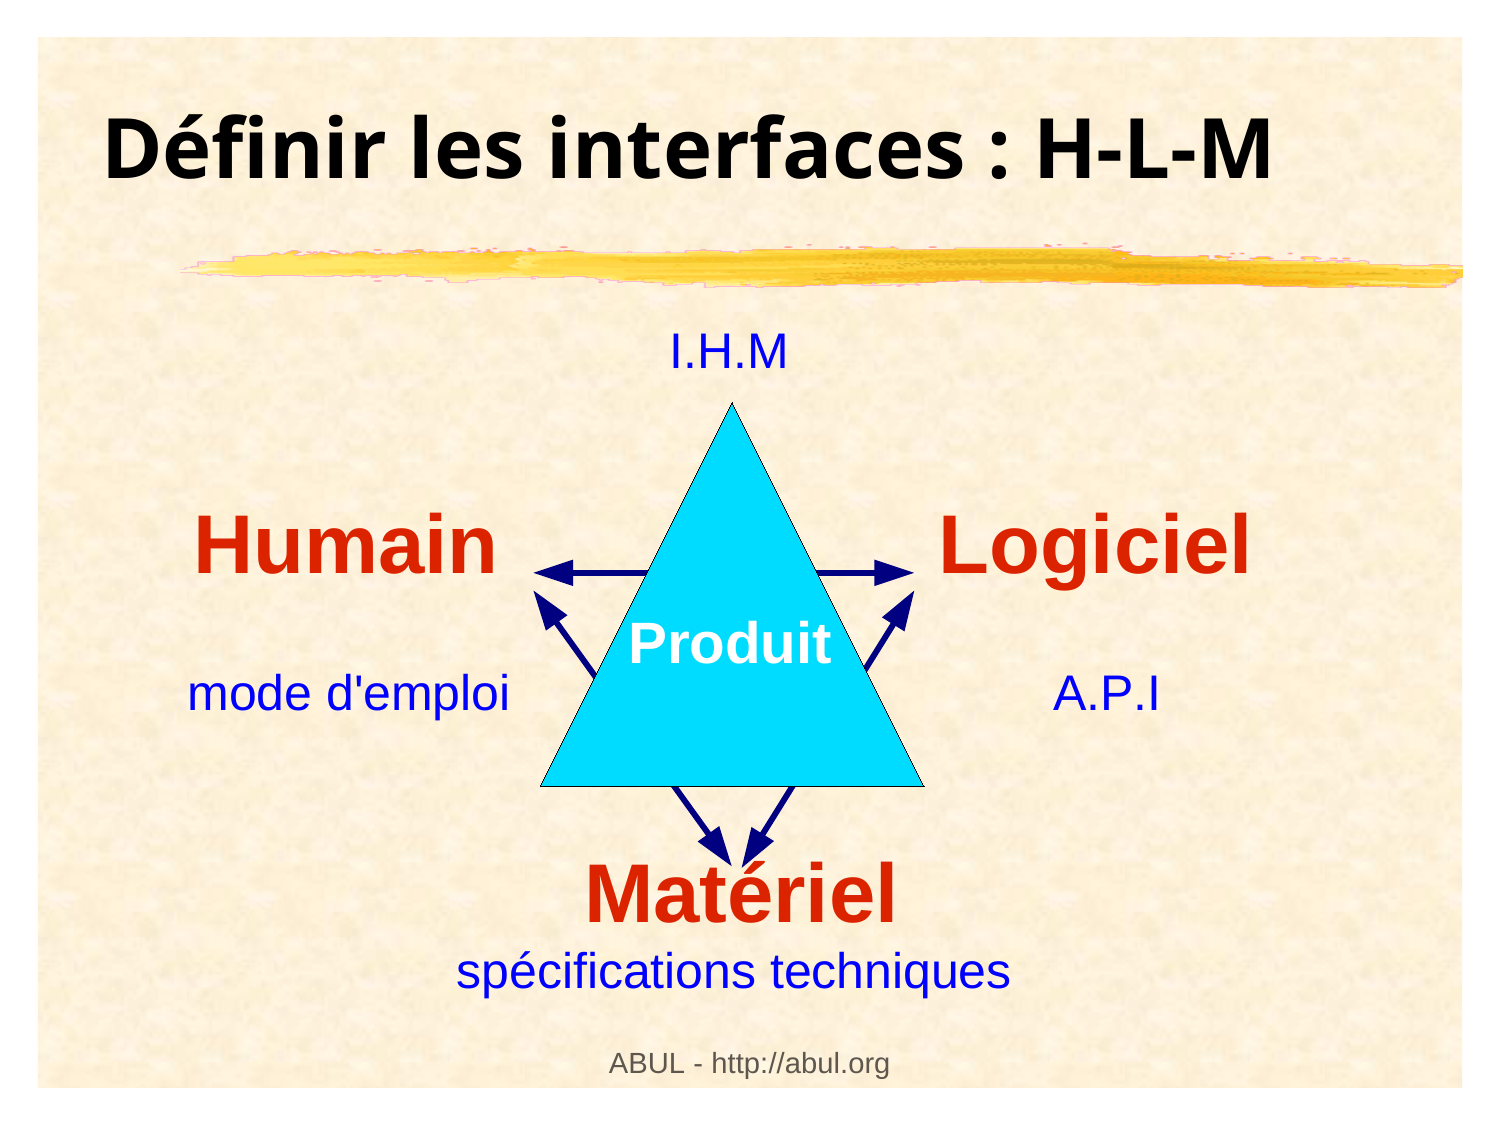

# Définir les interfaces : H-L-M
I.H.M
Logiciel
Humain
Produit
mode d'emploi
A.P.I
Matériel
spécifications techniques